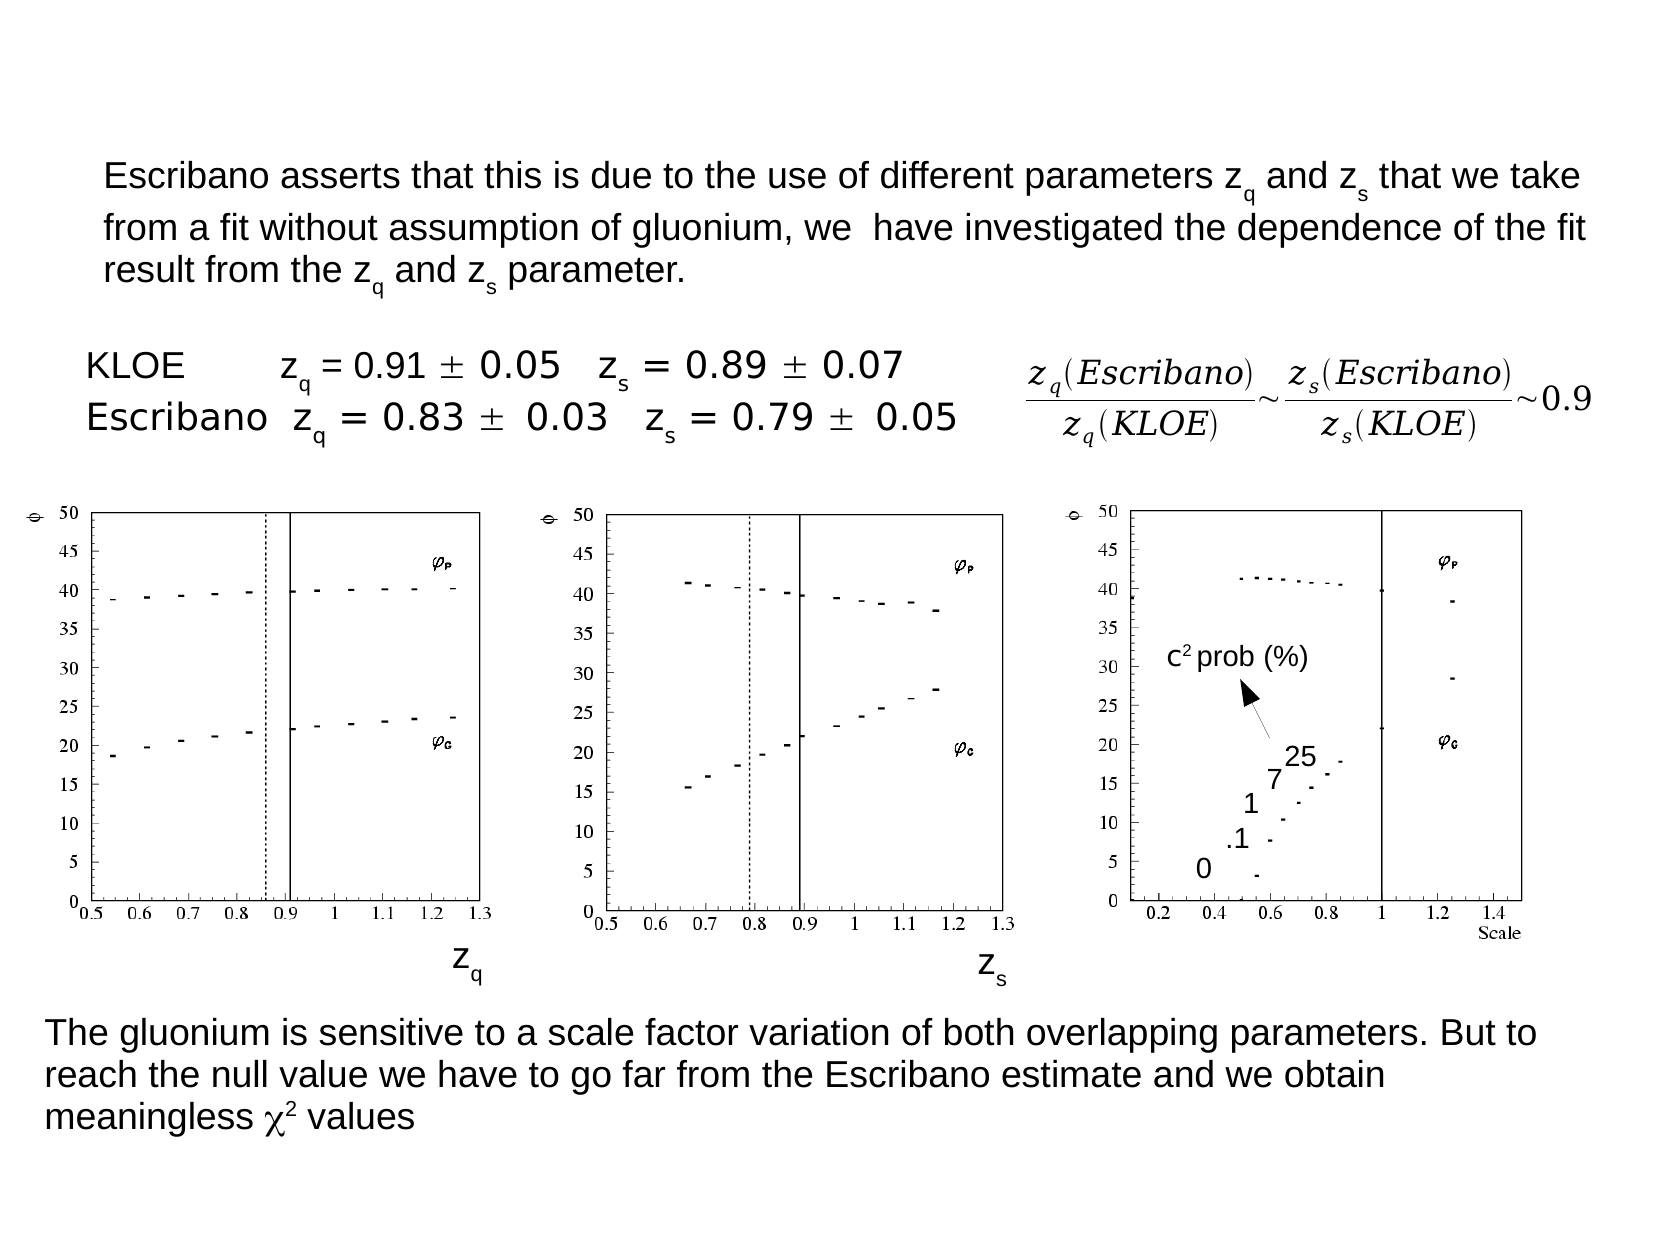

Escribano asserts that this is due to the use of different parameters zq and zs that we take from a fit without assumption of gluonium, we have investigated the dependence of the fit result from the zq and zs parameter.
KLOE zq = 0.91  0.05 zs = 0.89  0.07
Escribano zq = 0.83  0.03 zs = 0.79  0.05
c2 prob (%)
25
7
1
.1
0
zq
zs
The gluonium is sensitive to a scale factor variation of both overlapping parameters. But to reach the null value we have to go far from the Escribano estimate and we obtain meaningless c2 values